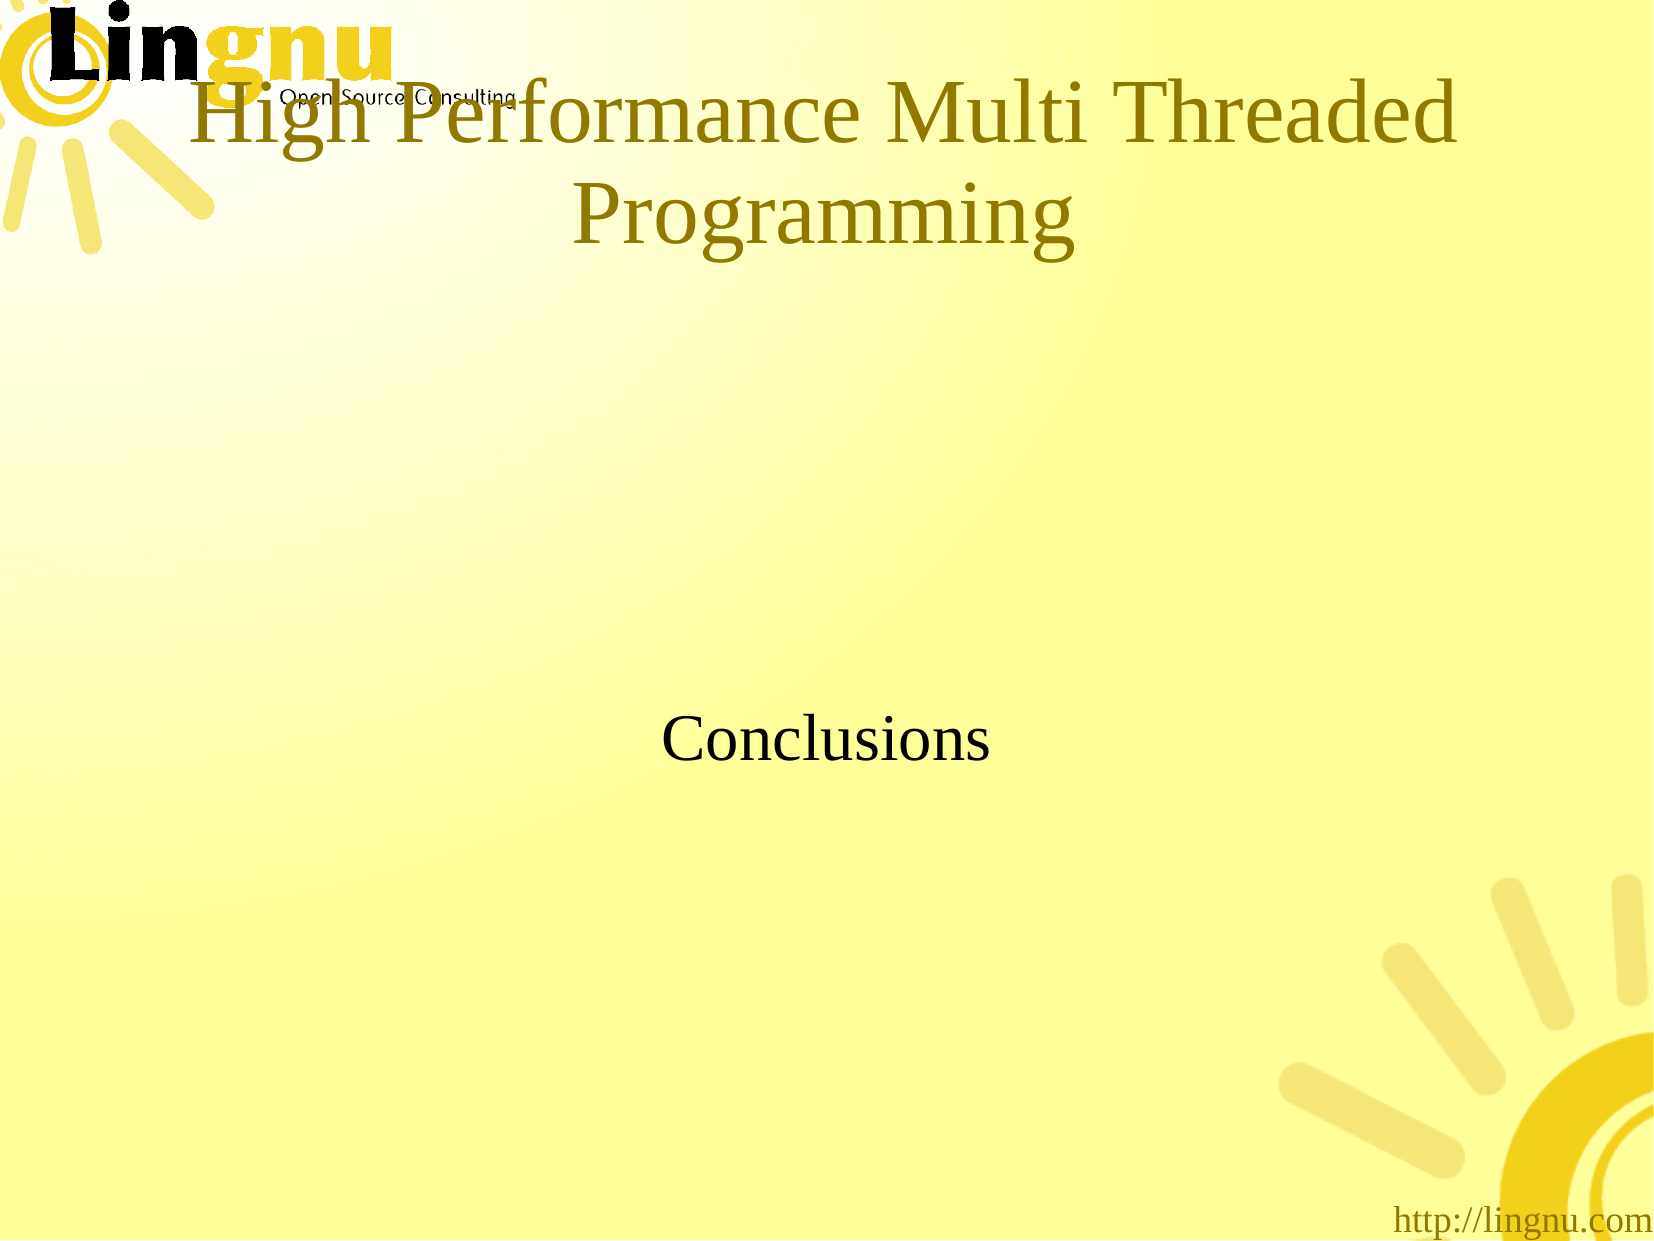

# High Performance Multi Threaded Programming
Conclusions